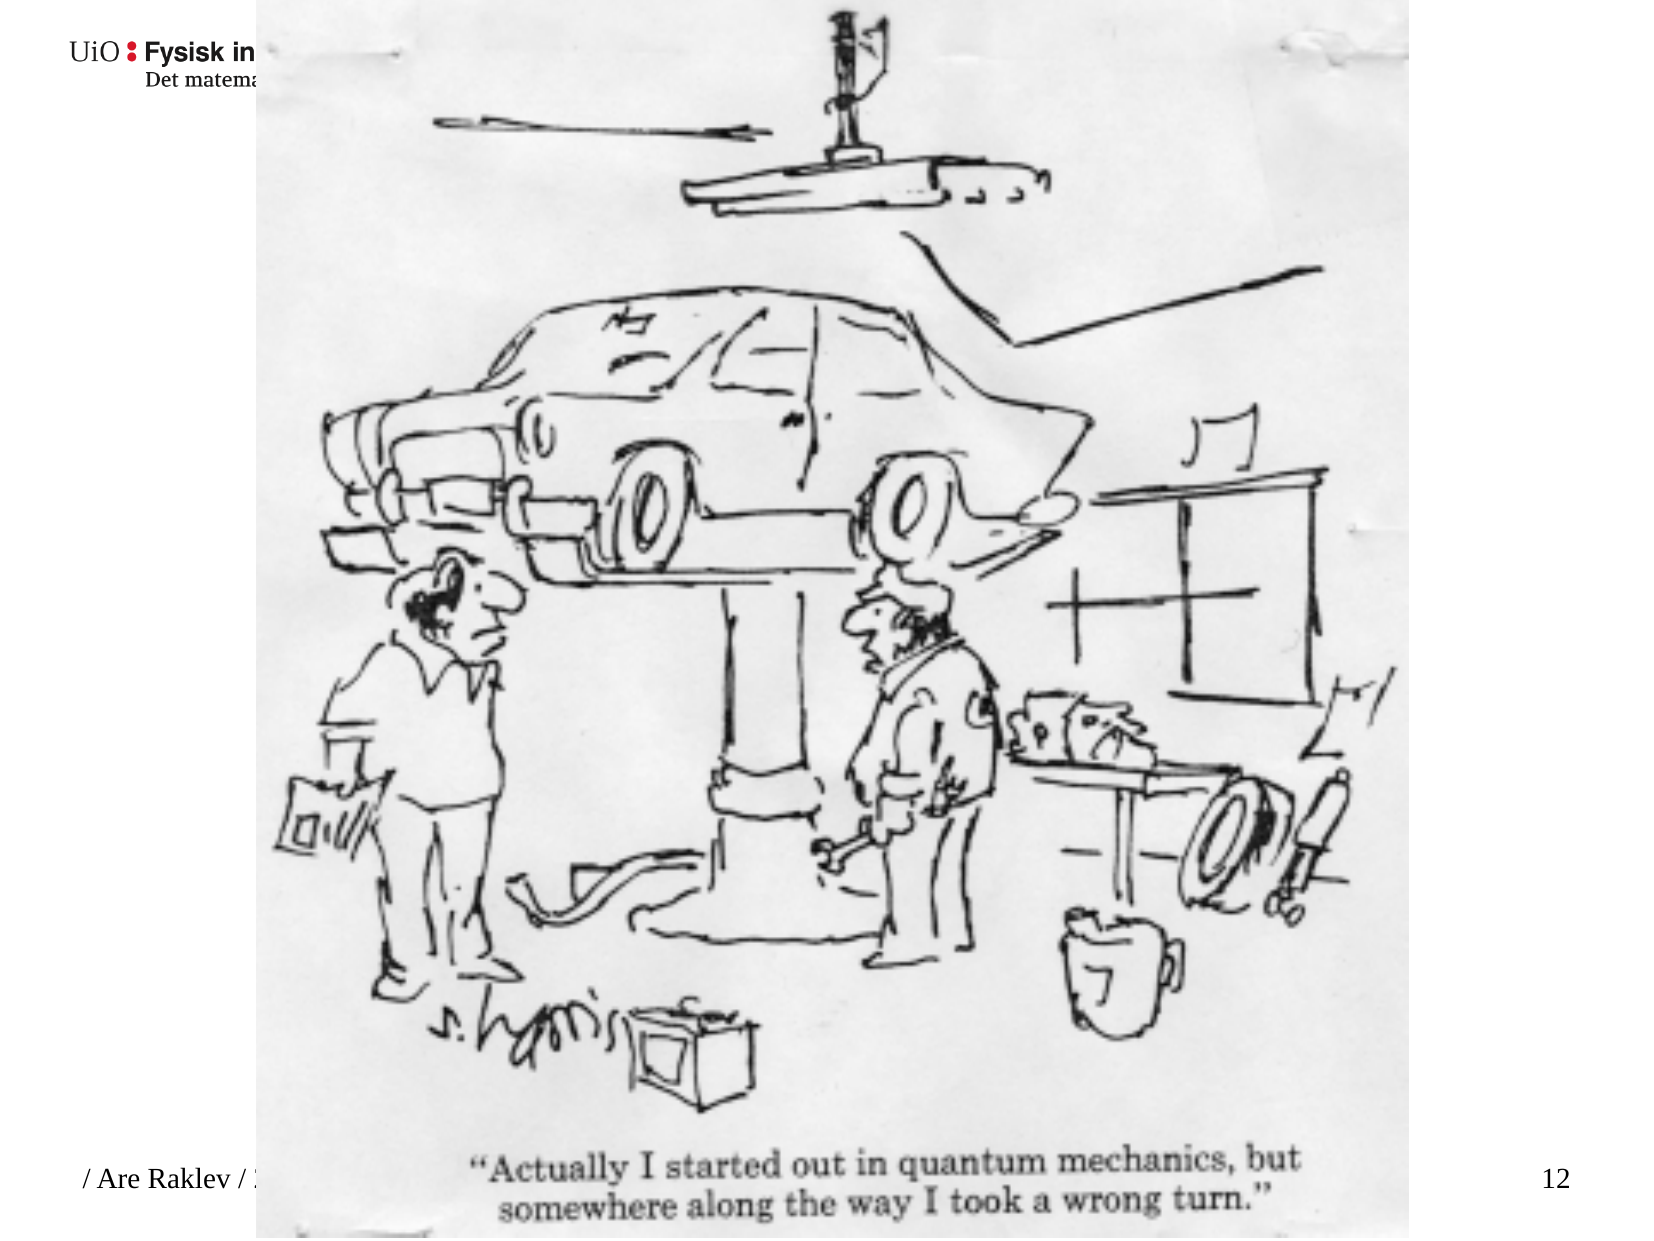

/ Are Raklev / 20.01.15
FYS2140 - Kvantefysikk
12